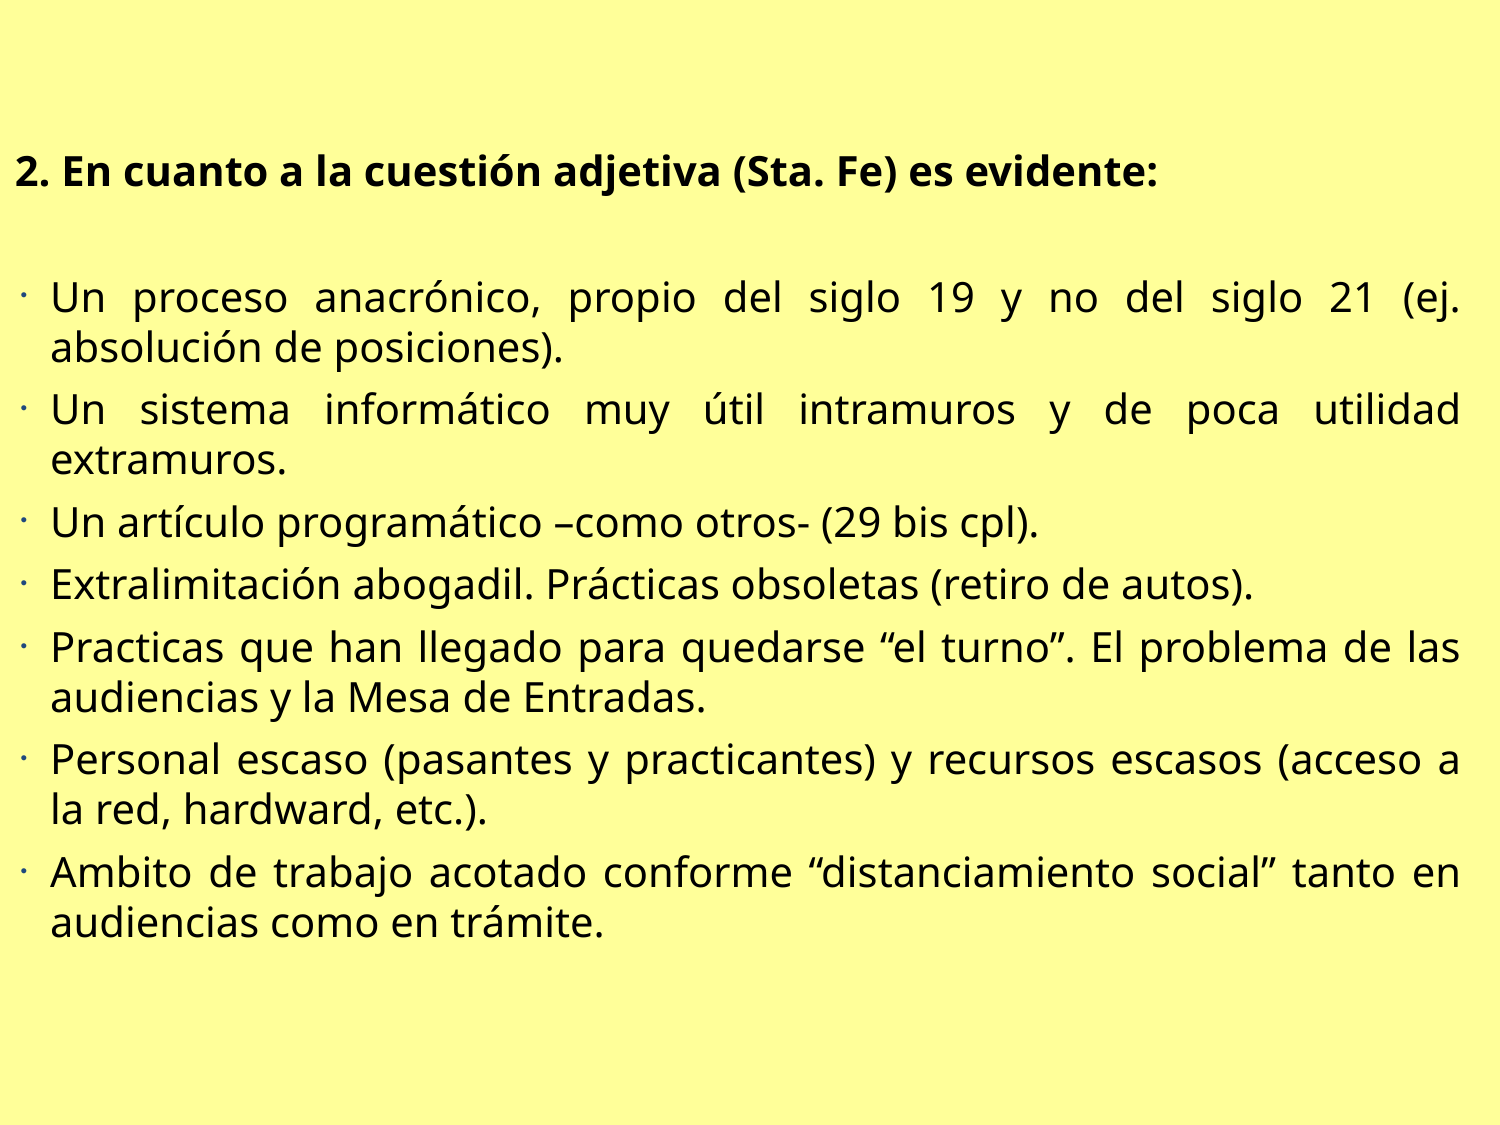

2. En cuanto a la cuestión adjetiva (Sta. Fe) es evidente:
Un proceso anacrónico, propio del siglo 19 y no del siglo 21 (ej. absolución de posiciones).
Un sistema informático muy útil intramuros y de poca utilidad extramuros.
Un artículo programático –como otros- (29 bis cpl).
Extralimitación abogadil. Prácticas obsoletas (retiro de autos).
Practicas que han llegado para quedarse “el turno”. El problema de las audiencias y la Mesa de Entradas.
Personal escaso (pasantes y practicantes) y recursos escasos (acceso a la red, hardward, etc.).
Ambito de trabajo acotado conforme “distanciamiento social” tanto en audiencias como en trámite.